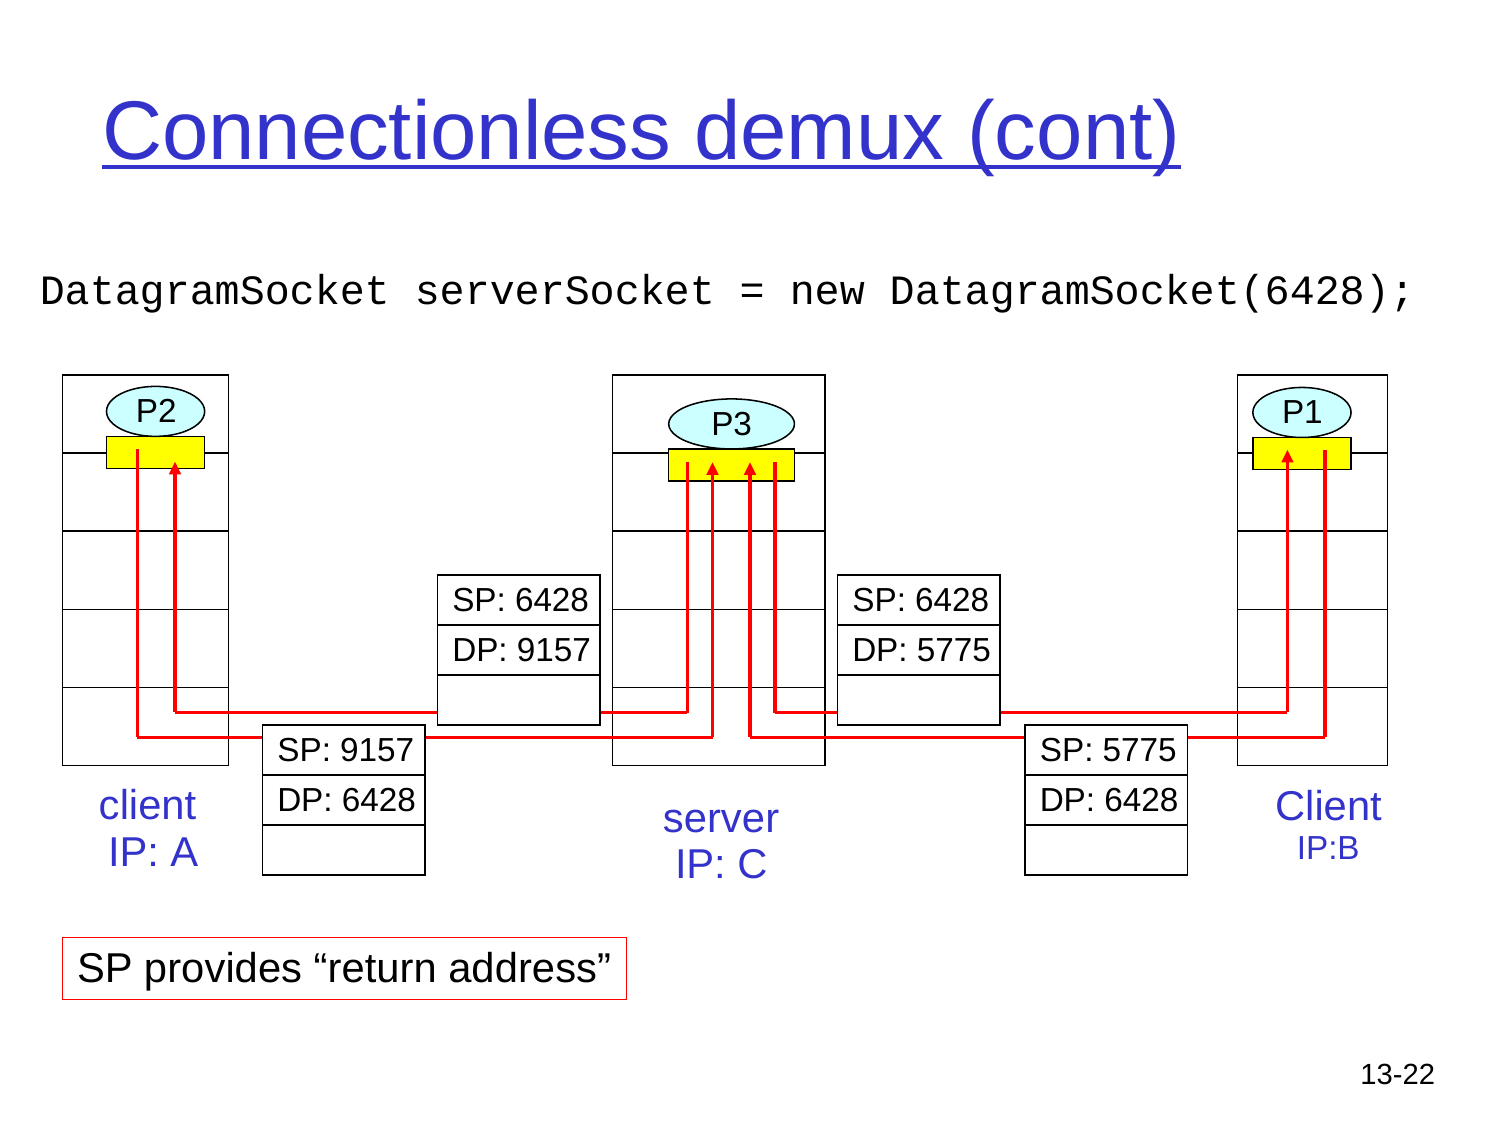

# Connectionless demux (cont)
DatagramSocket serverSocket = new DatagramSocket(6428);
P2
client
 IP: A
P1
P1
P3
SP: 6428
DP: 9157
SP: 6428
DP: 5775
SP: 9157
SP: 5775
DP: 6428
DP: 6428
Client
IP:B
server
IP: C
SP provides “return address”
22